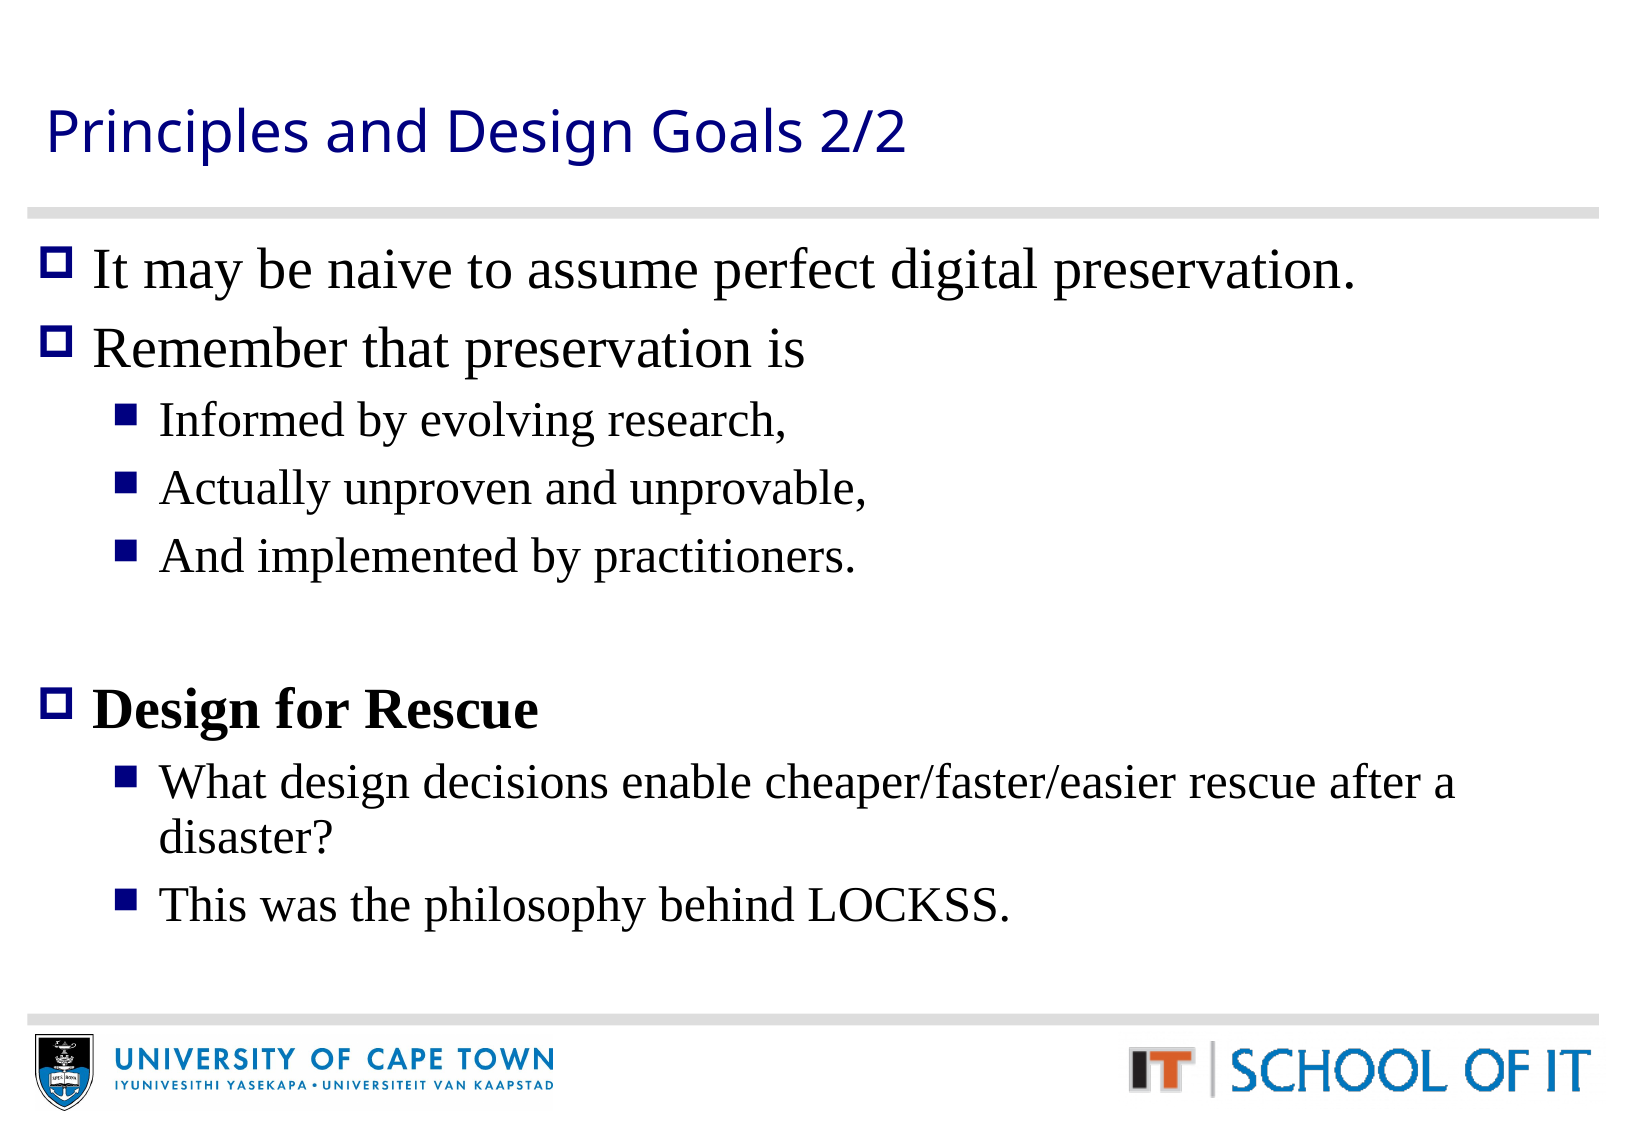

# Principles and Design Goals 2/2
It may be naive to assume perfect digital preservation.
Remember that preservation is
Informed by evolving research,
Actually unproven and unprovable,
And implemented by practitioners.
Design for Rescue
What design decisions enable cheaper/faster/easier rescue after a disaster?
This was the philosophy behind LOCKSS.